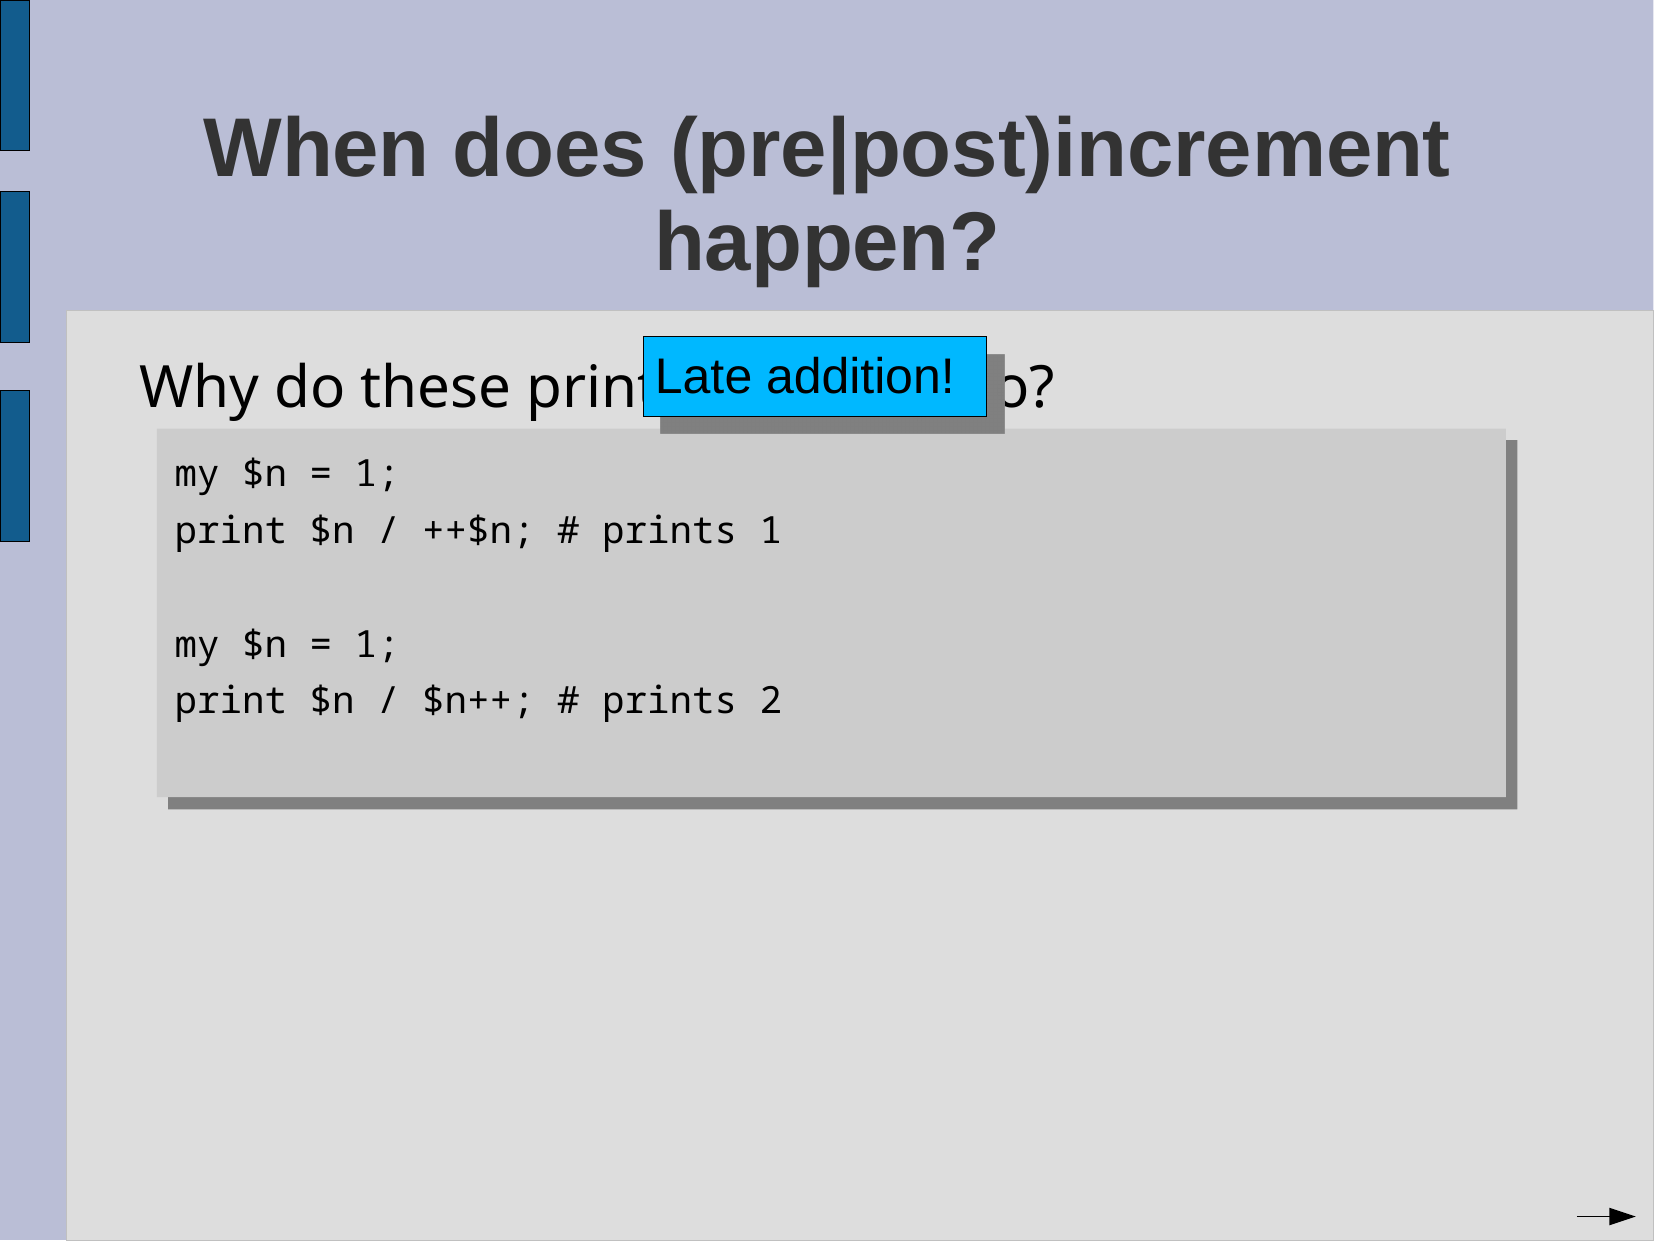

# When does (pre|post)increment happen?
Late addition!
Why do these print what they do?
my $n = 1;
print $n / ++$n; # prints 1
my $n = 1;
print $n / $n++; # prints 2